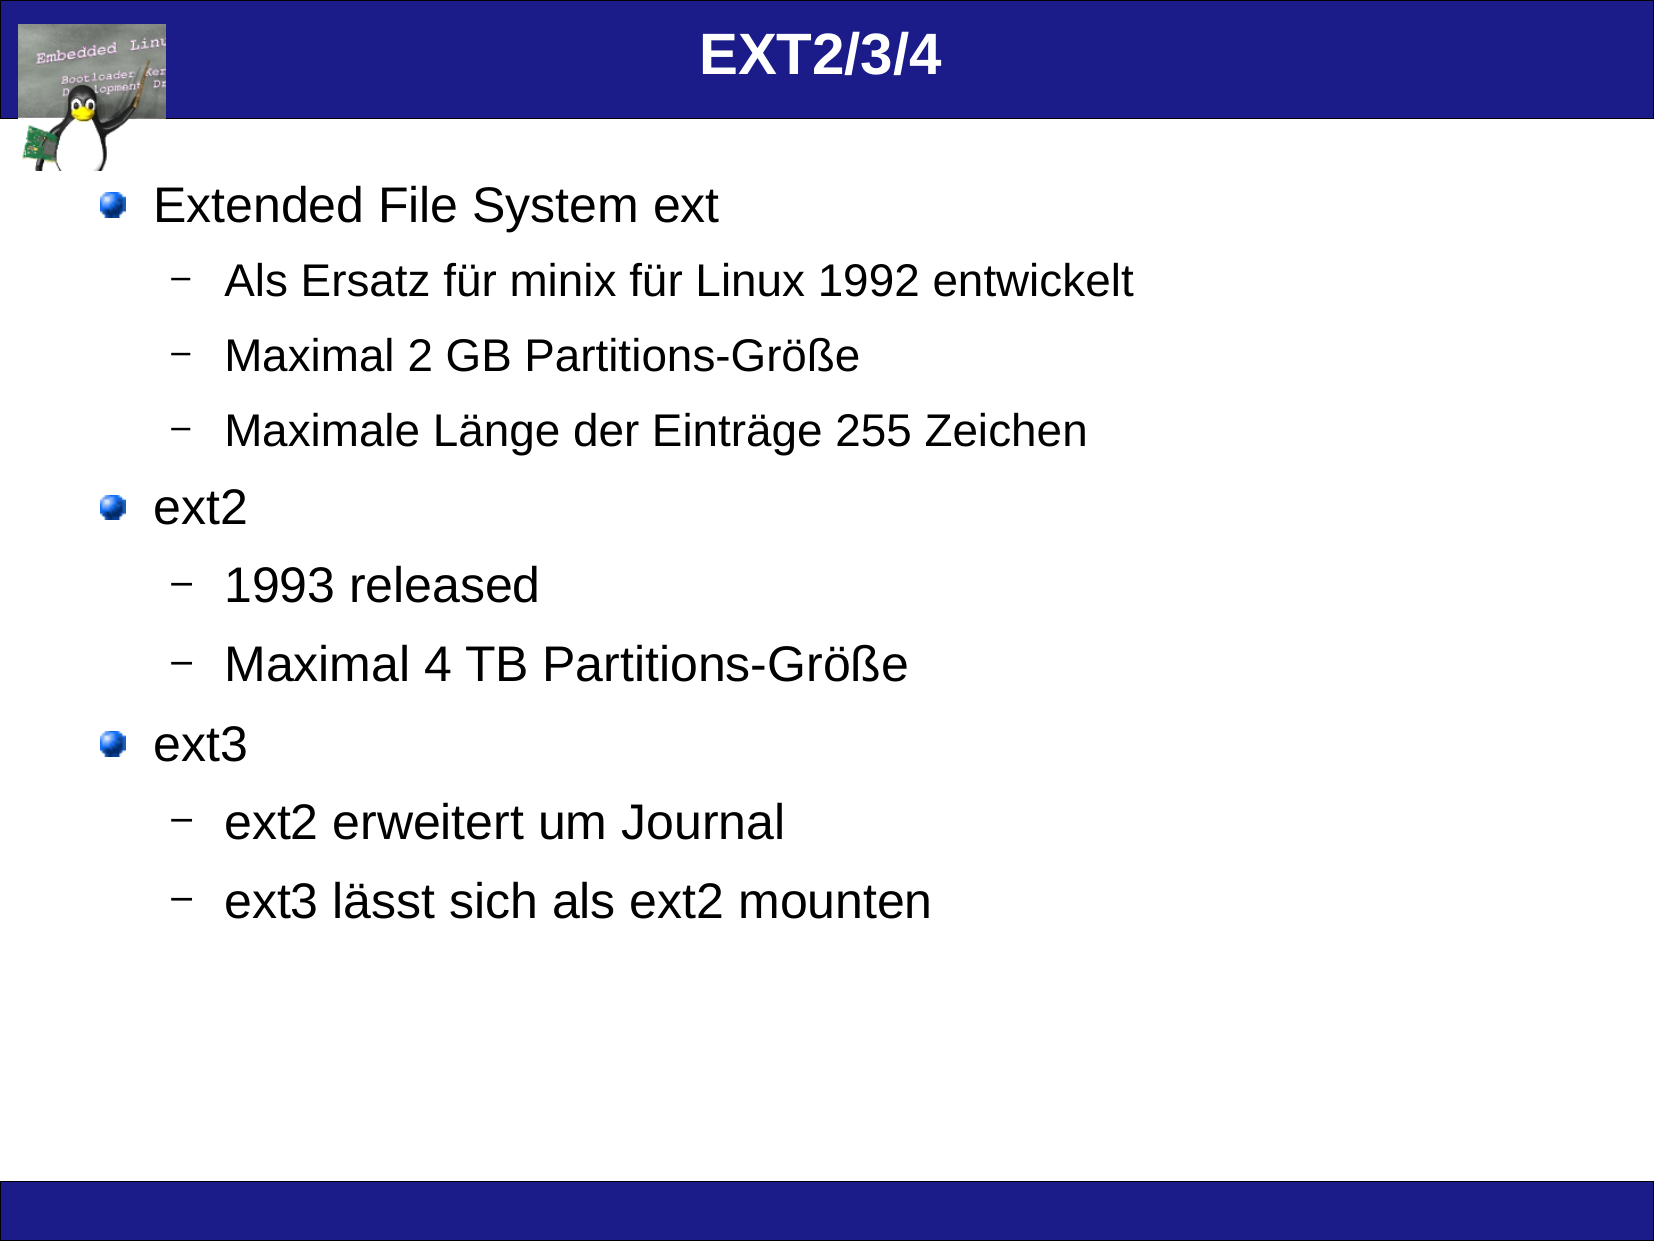

# EXT2/3/4
Extended File System ext
Als Ersatz für minix für Linux 1992 entwickelt
Maximal 2 GB Partitions-Größe
Maximale Länge der Einträge 255 Zeichen
ext2
1993 released
Maximal 4 TB Partitions-Größe
ext3
ext2 erweitert um Journal
ext3 lässt sich als ext2 mounten